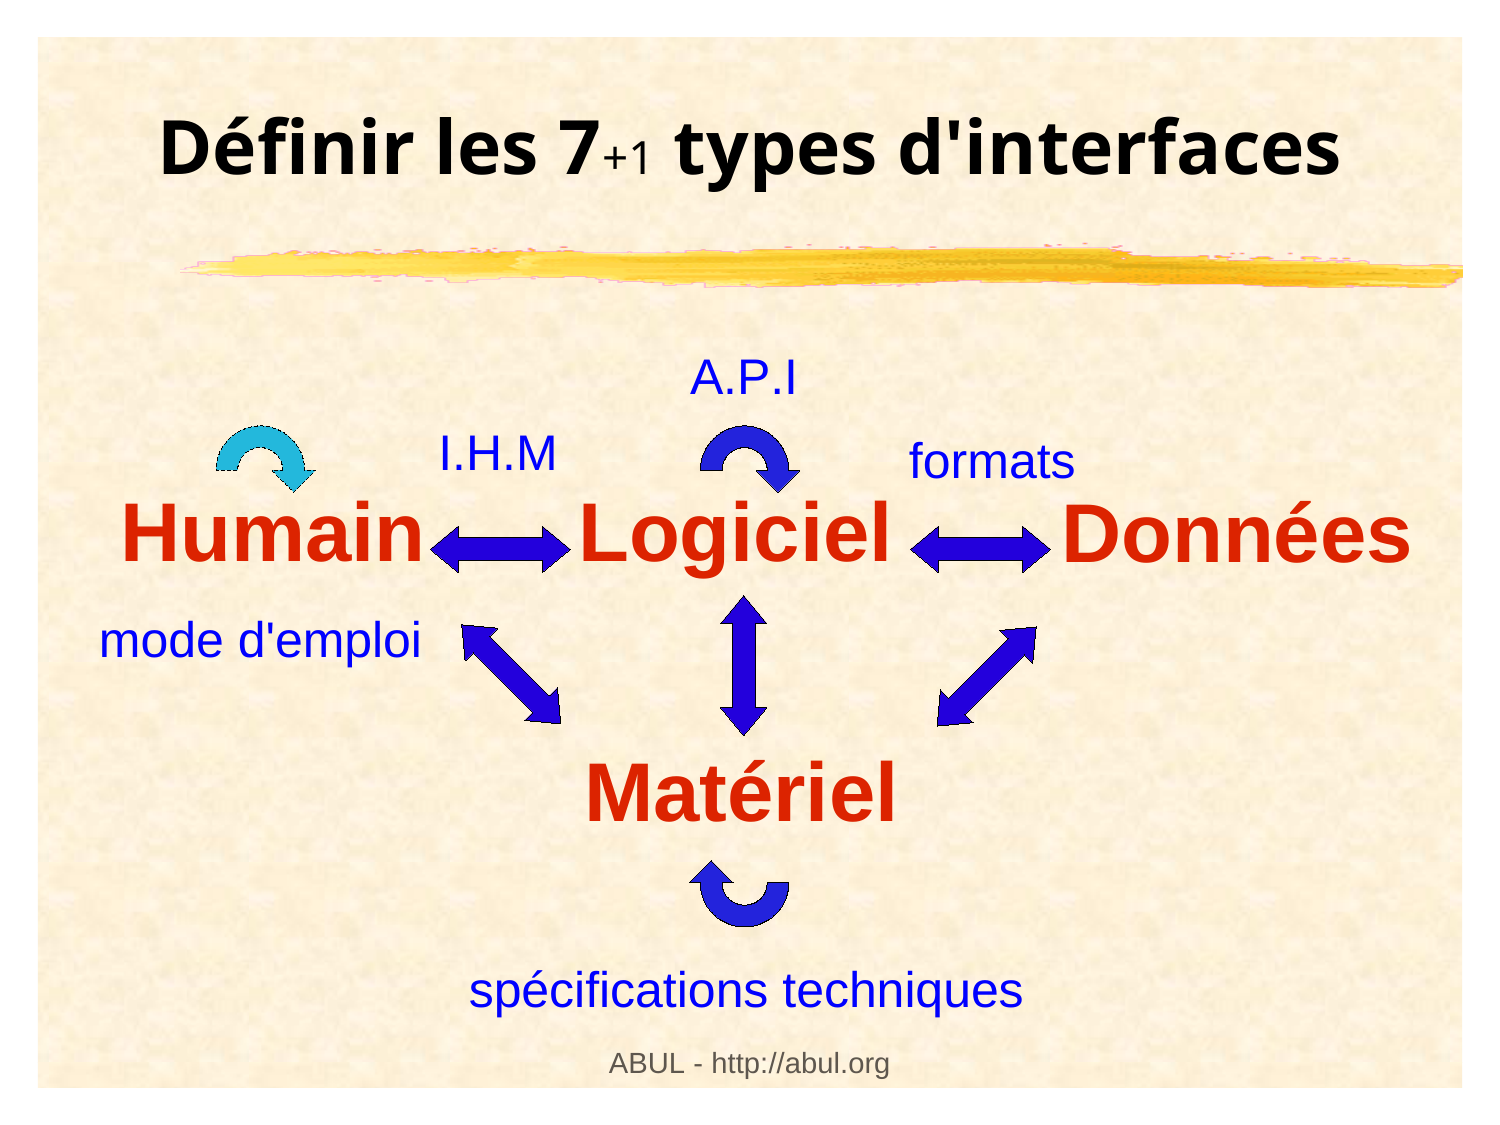

# Définir les 7+1 types d'interfaces
A.P.I
I.H.M
formats
Logiciel
Humain
Données
mode d'emploi
Matériel
spécifications techniques